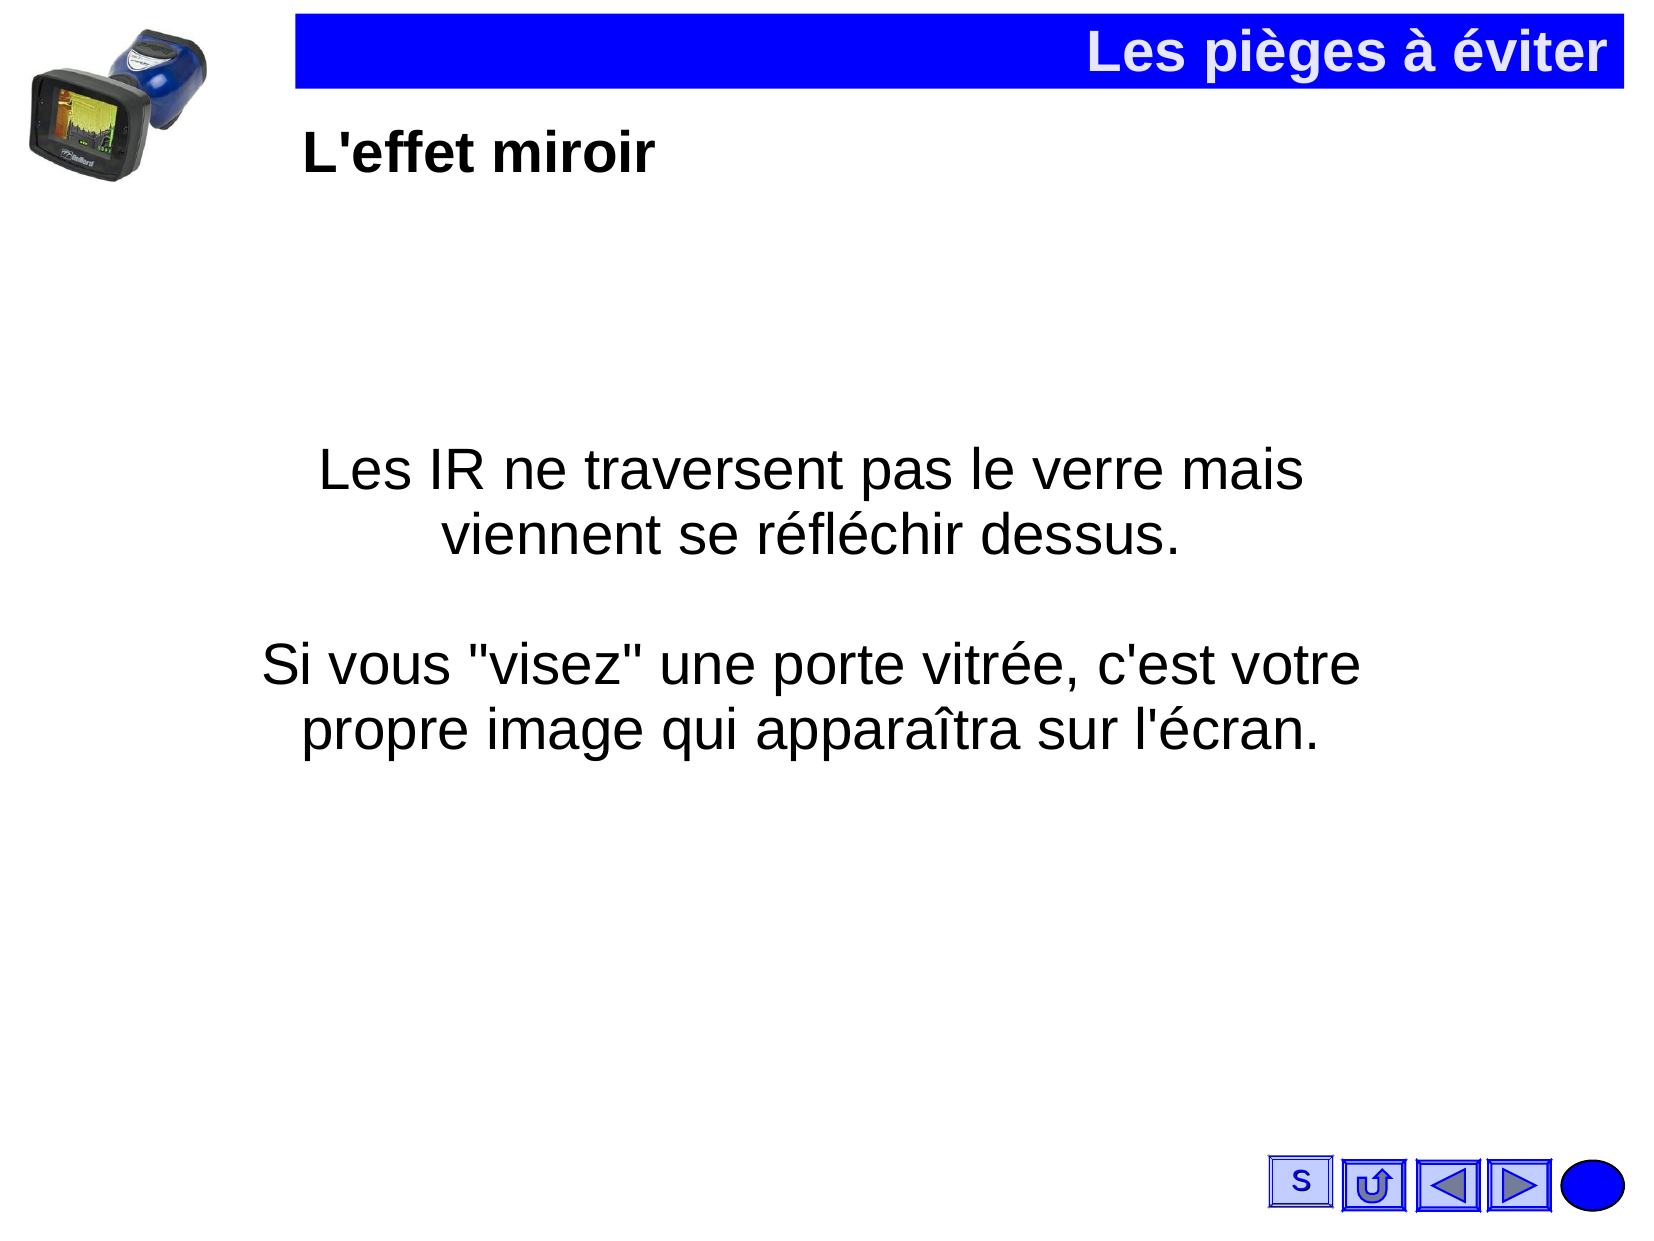

Les pièges à éviter
L'effet miroir
Les IR ne traversent pas le verre mais viennent se réfléchir dessus.
Si vous "visez" une porte vitrée, c'est votre propre image qui apparaîtra sur l'écran.